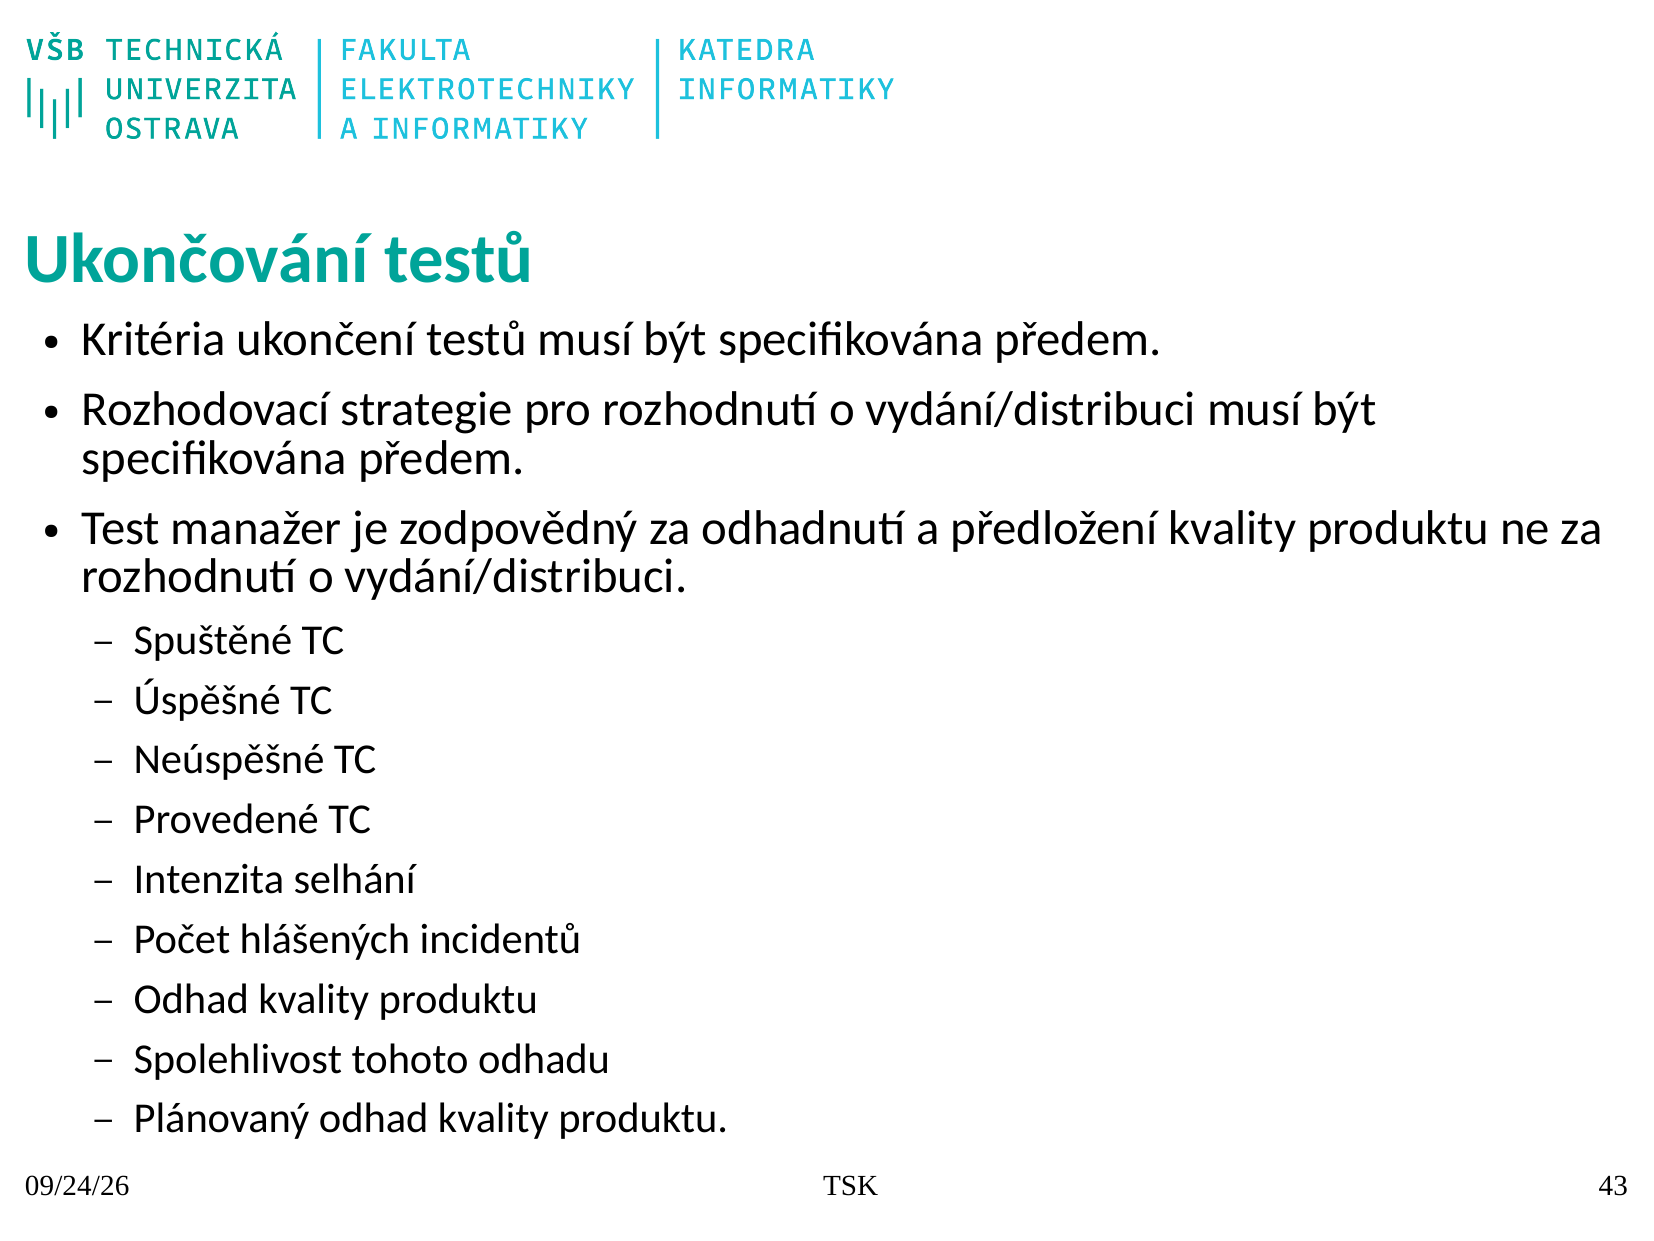

# Ukončování testů
Kritéria ukončení testů musí být specifikována předem.
Rozhodovací strategie pro rozhodnutí o vydání/distribuci musí být specifikována předem.
Test manažer je zodpovědný za odhadnutí a předložení kvality produktu ne za rozhodnutí o vydání/distribuci.
Spuštěné TC
Úspěšné TC
Neúspěšné TC
Provedené TC
Intenzita selhání
Počet hlášených incidentů
Odhad kvality produktu
Spolehlivost tohoto odhadu
Plánovaný odhad kvality produktu.
TSK
43